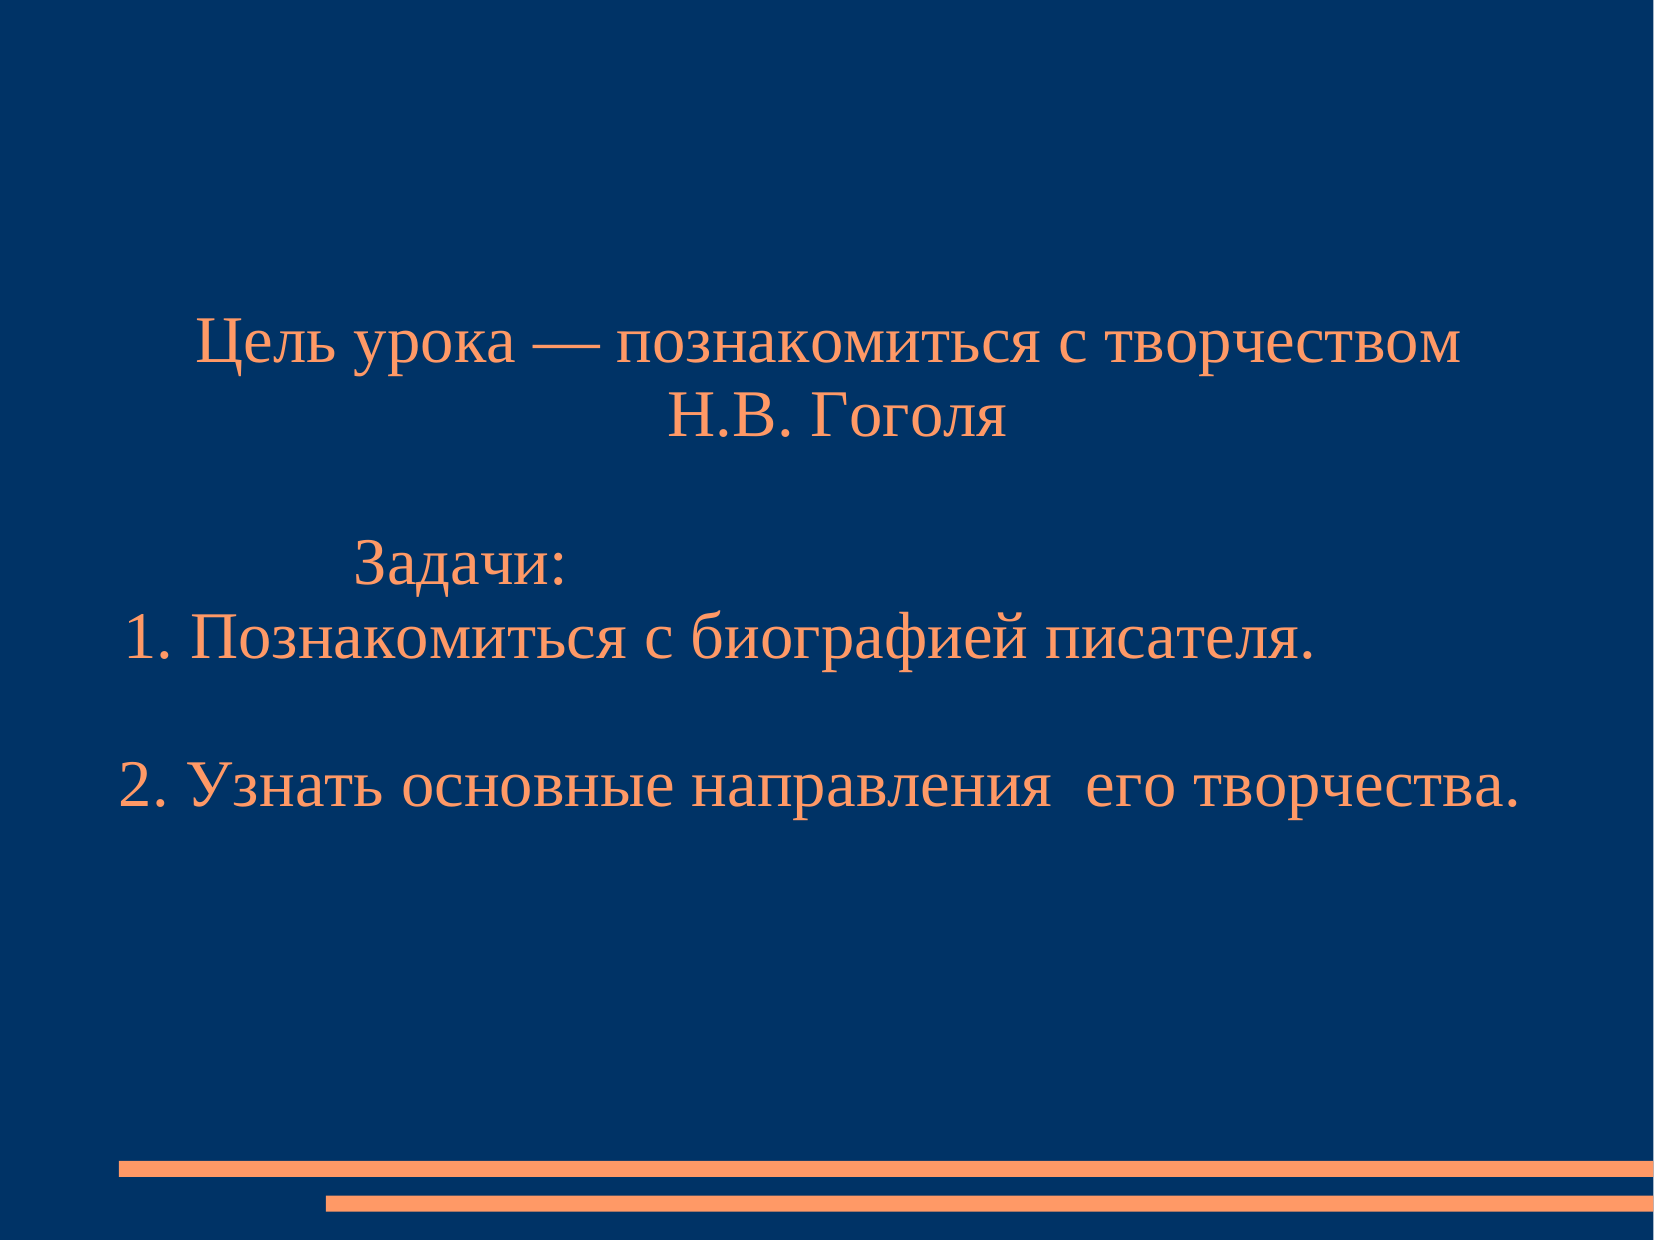

Цель урока — познакомиться с творчеством
Н.В. Гоголя
Задачи:
1. Познакомиться с биографией писателя.
2. Узнать основные направления его творчества.